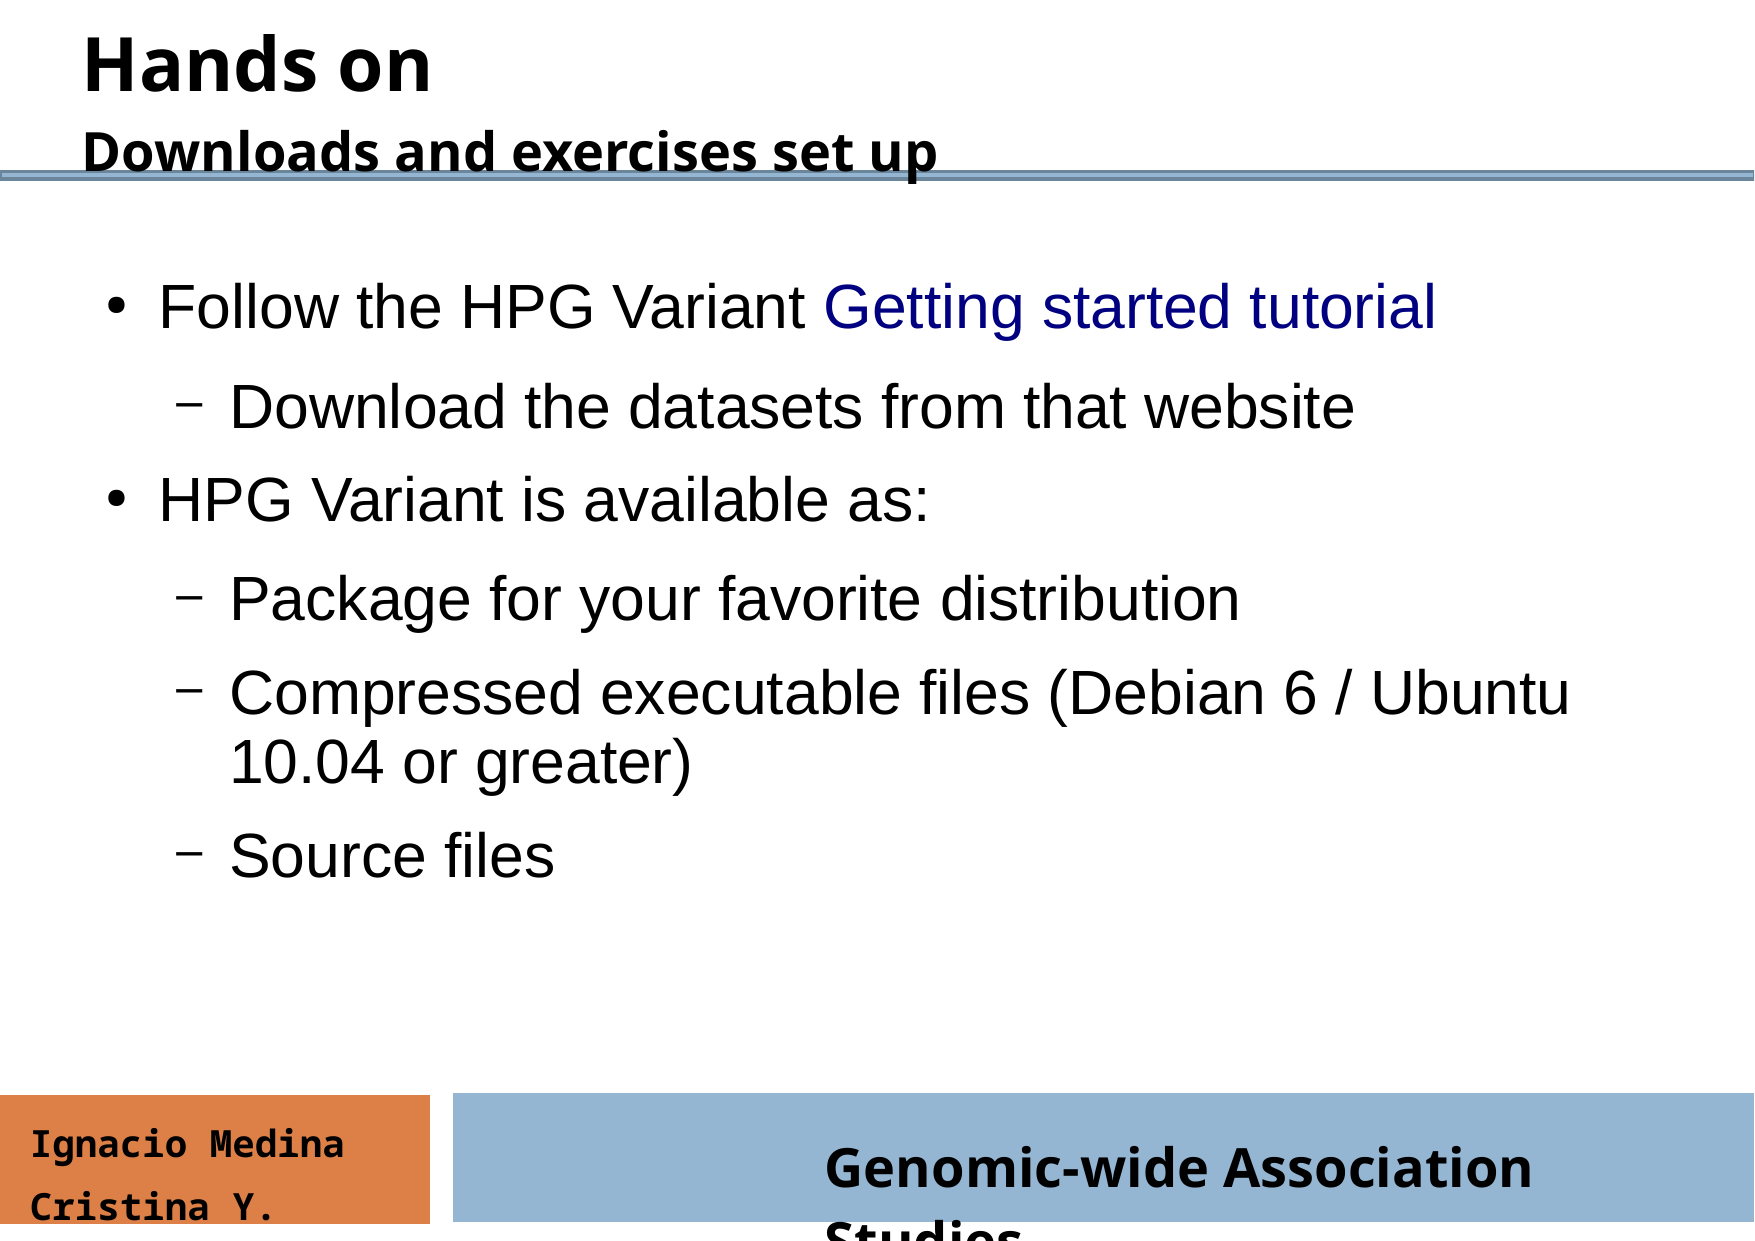

Hands on
Downloads and exercises set up
# Follow the HPG Variant Getting started tutorial
Download the datasets from that website
HPG Variant is available as:
Package for your favorite distribution
Compressed executable files (Debian 6 / Ubuntu 10.04 or greater)
Source files
Ignacio Medina
Cristina Y. González
Genomic-wide Association Studies